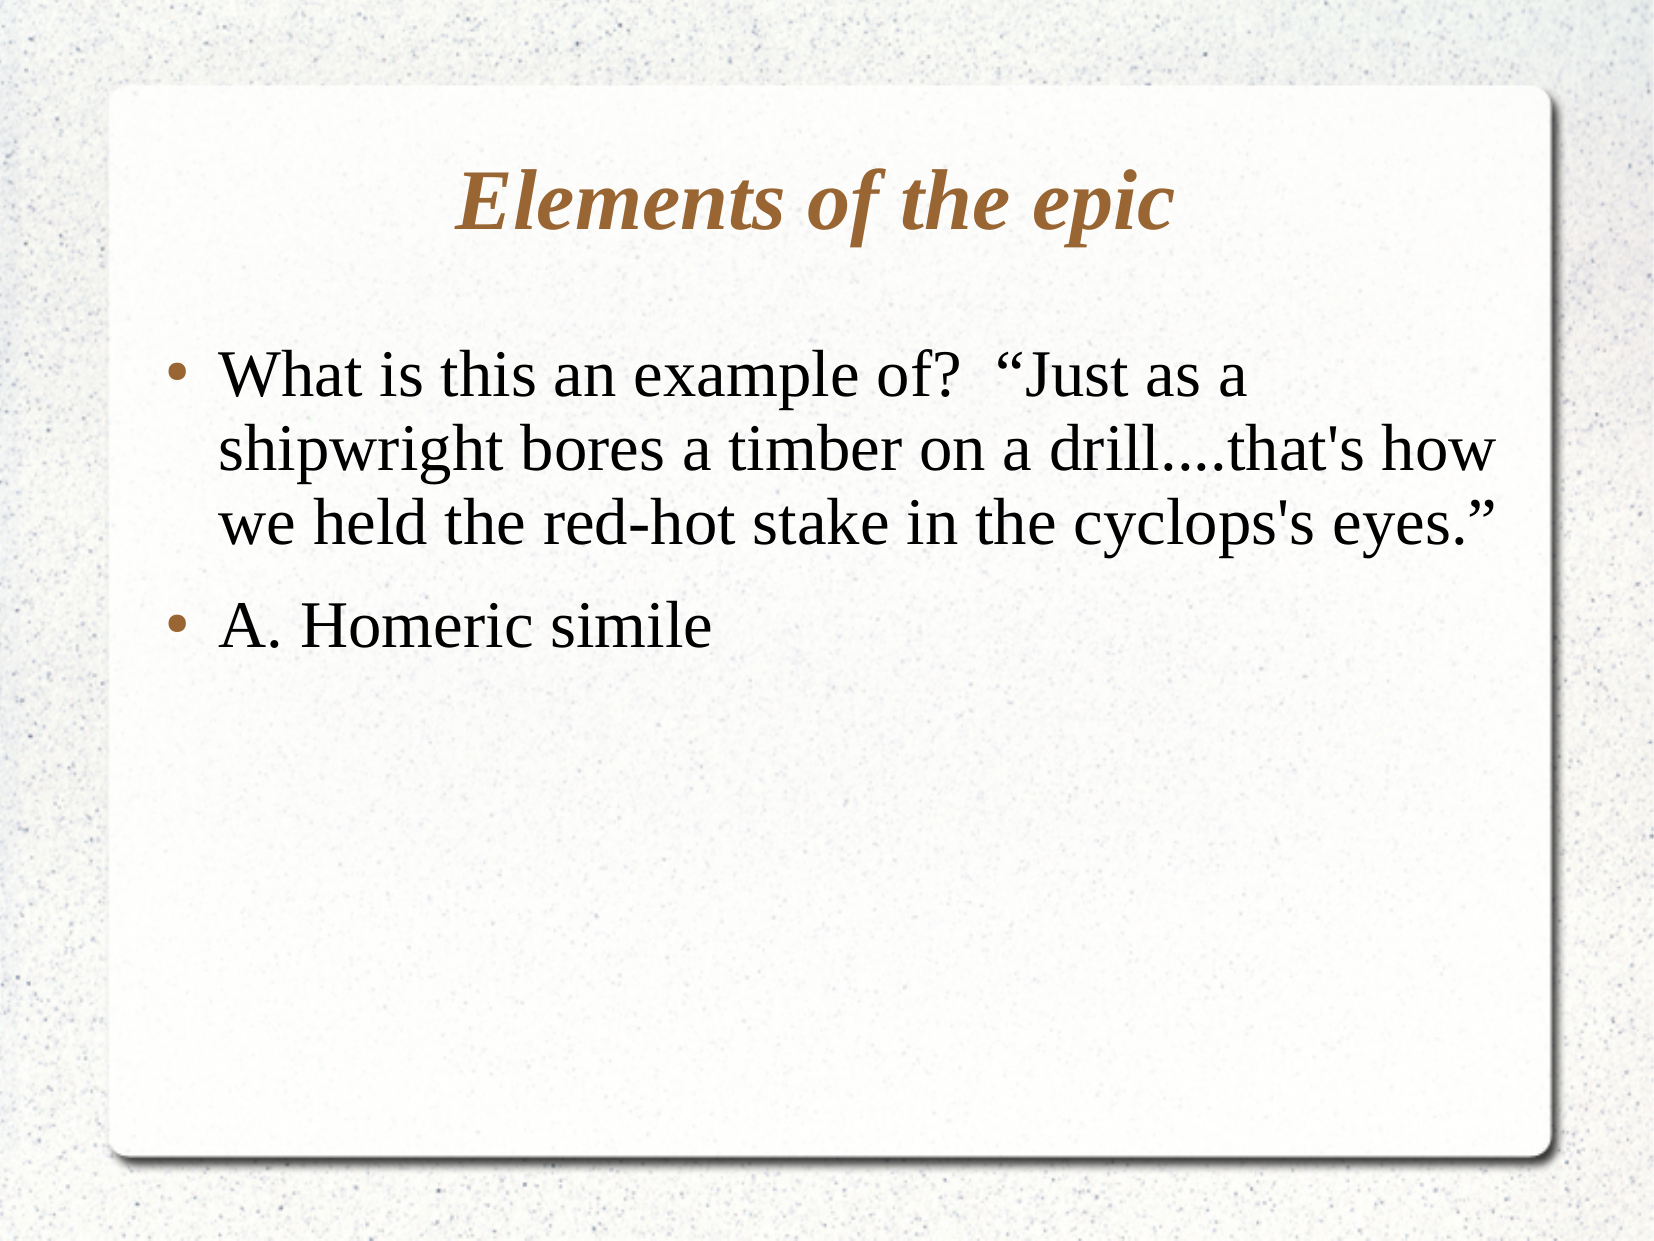

# Elements of the epic
What is this an example of? “Just as a shipwright bores a timber on a drill....that's how we held the red-hot stake in the cyclops's eyes.”
A. Homeric simile